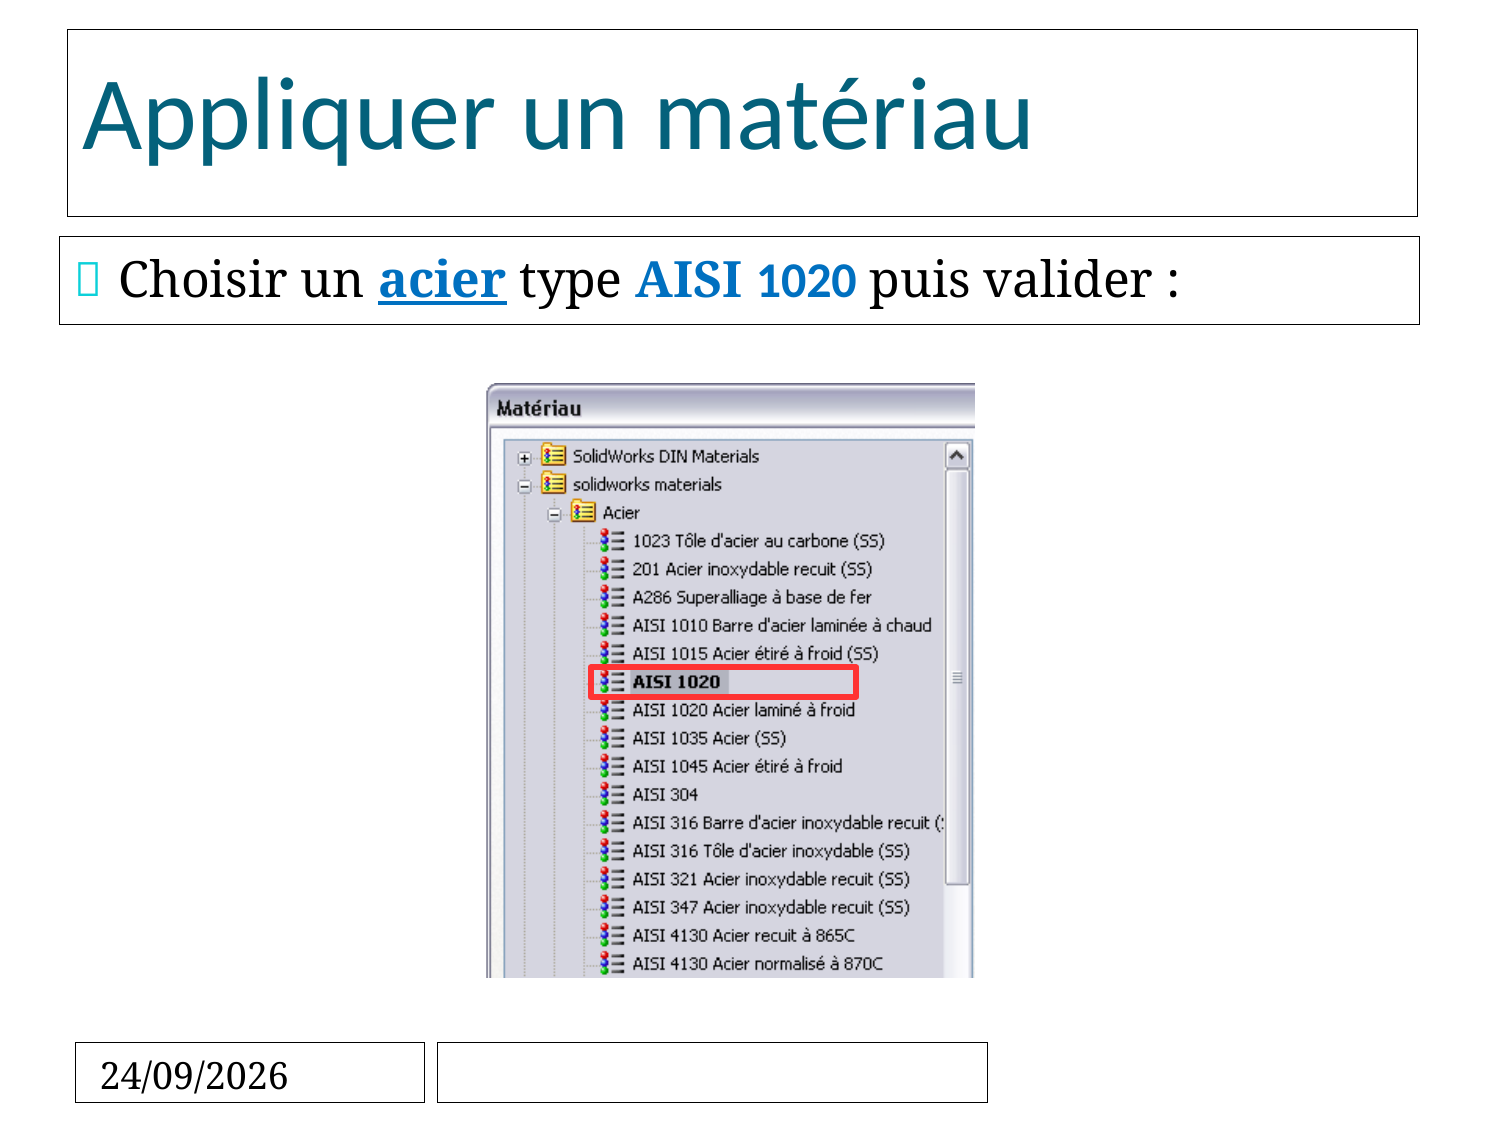

# Appliquer un matériau
Choisir un acier type AISI 1020 puis valider :